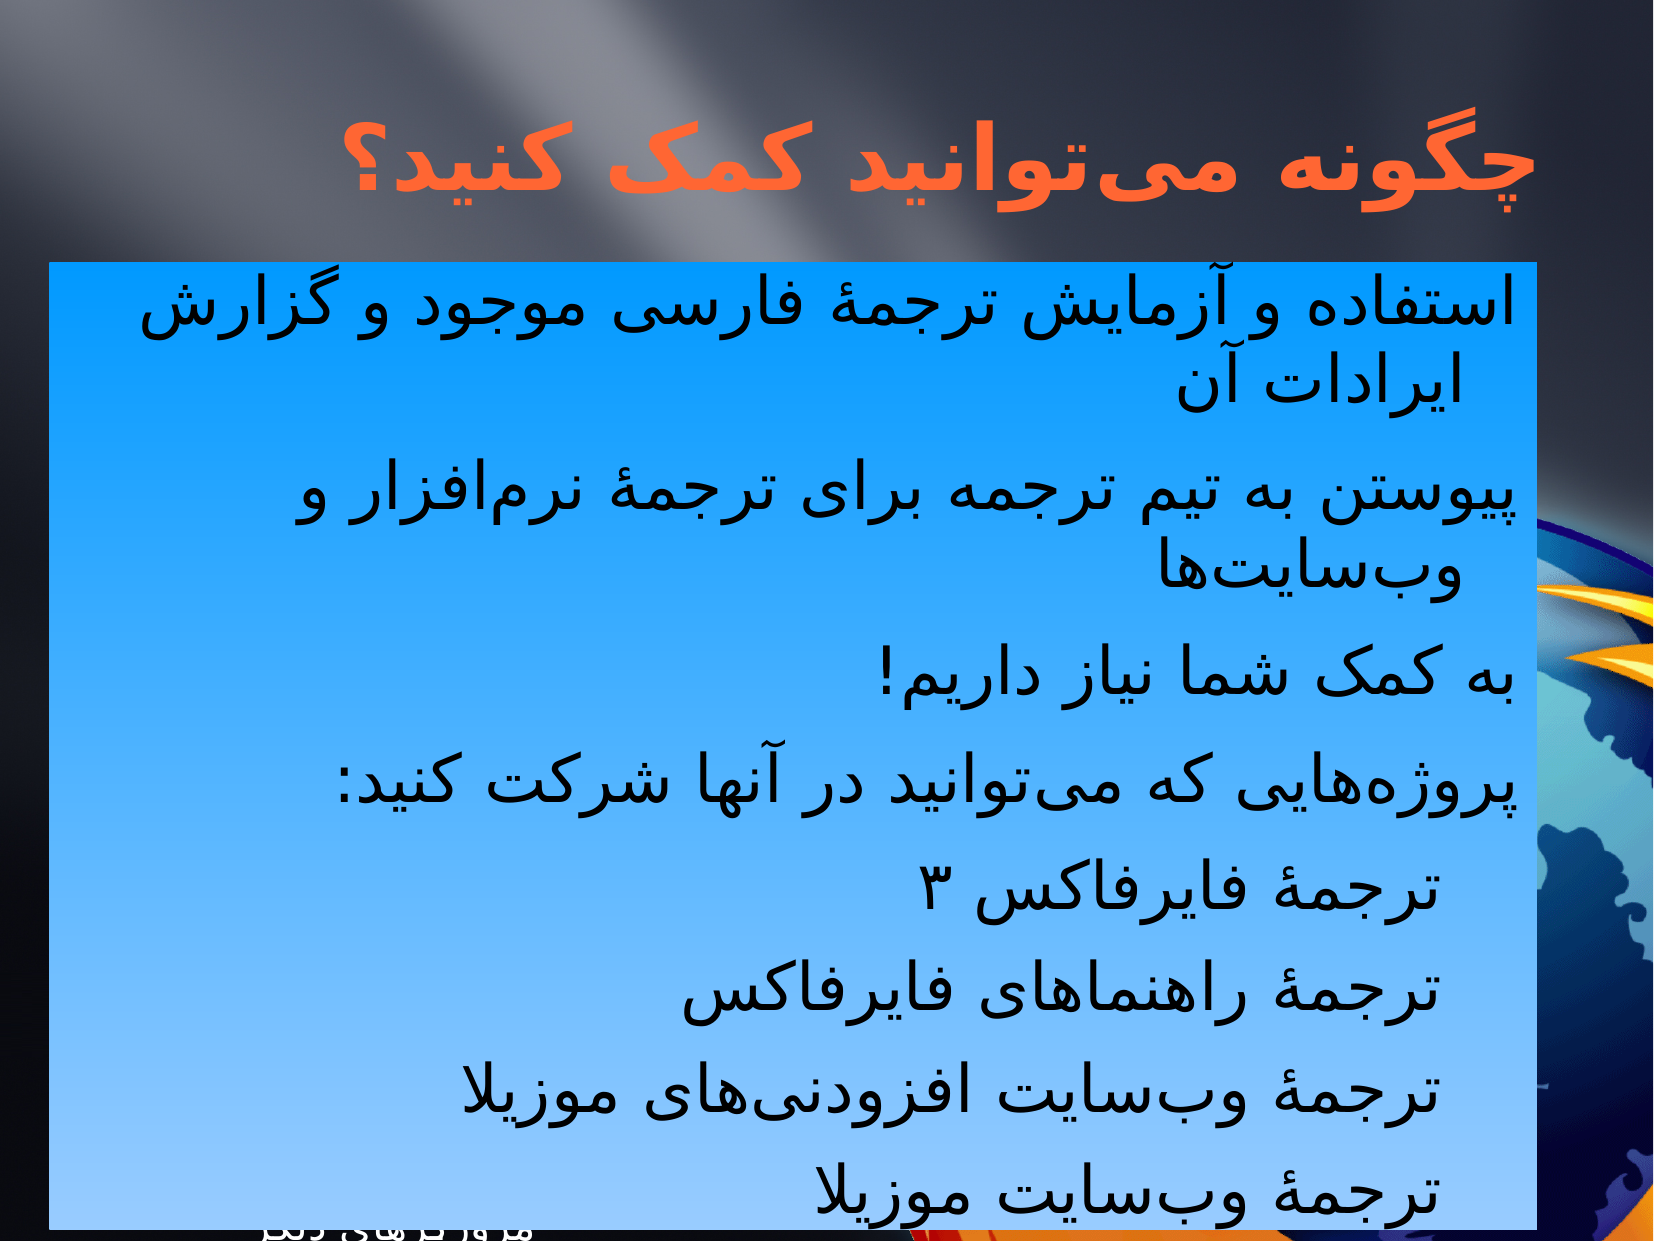

# چگونه می‌توانید کمک کنید؟
استفاده و آزمایش ترجمهٔ فارسی موجود و گزارش ایرادات آن
پیوستن به تیم ترجمه برای ترجمهٔ نرم‌افزار و وب‌سایت‌ها
به کمک شما نیاز داریم!
پروژه‌هایی که می‌توانید در آنها شرکت کنید:
ترجمهٔ فایرفاکس ۳
ترجمهٔ راهنماهای فایرفاکس
ترجمهٔ وب‌سایت افزودنی‌های موزیلا
ترجمهٔ وب‌سایت موزیلا